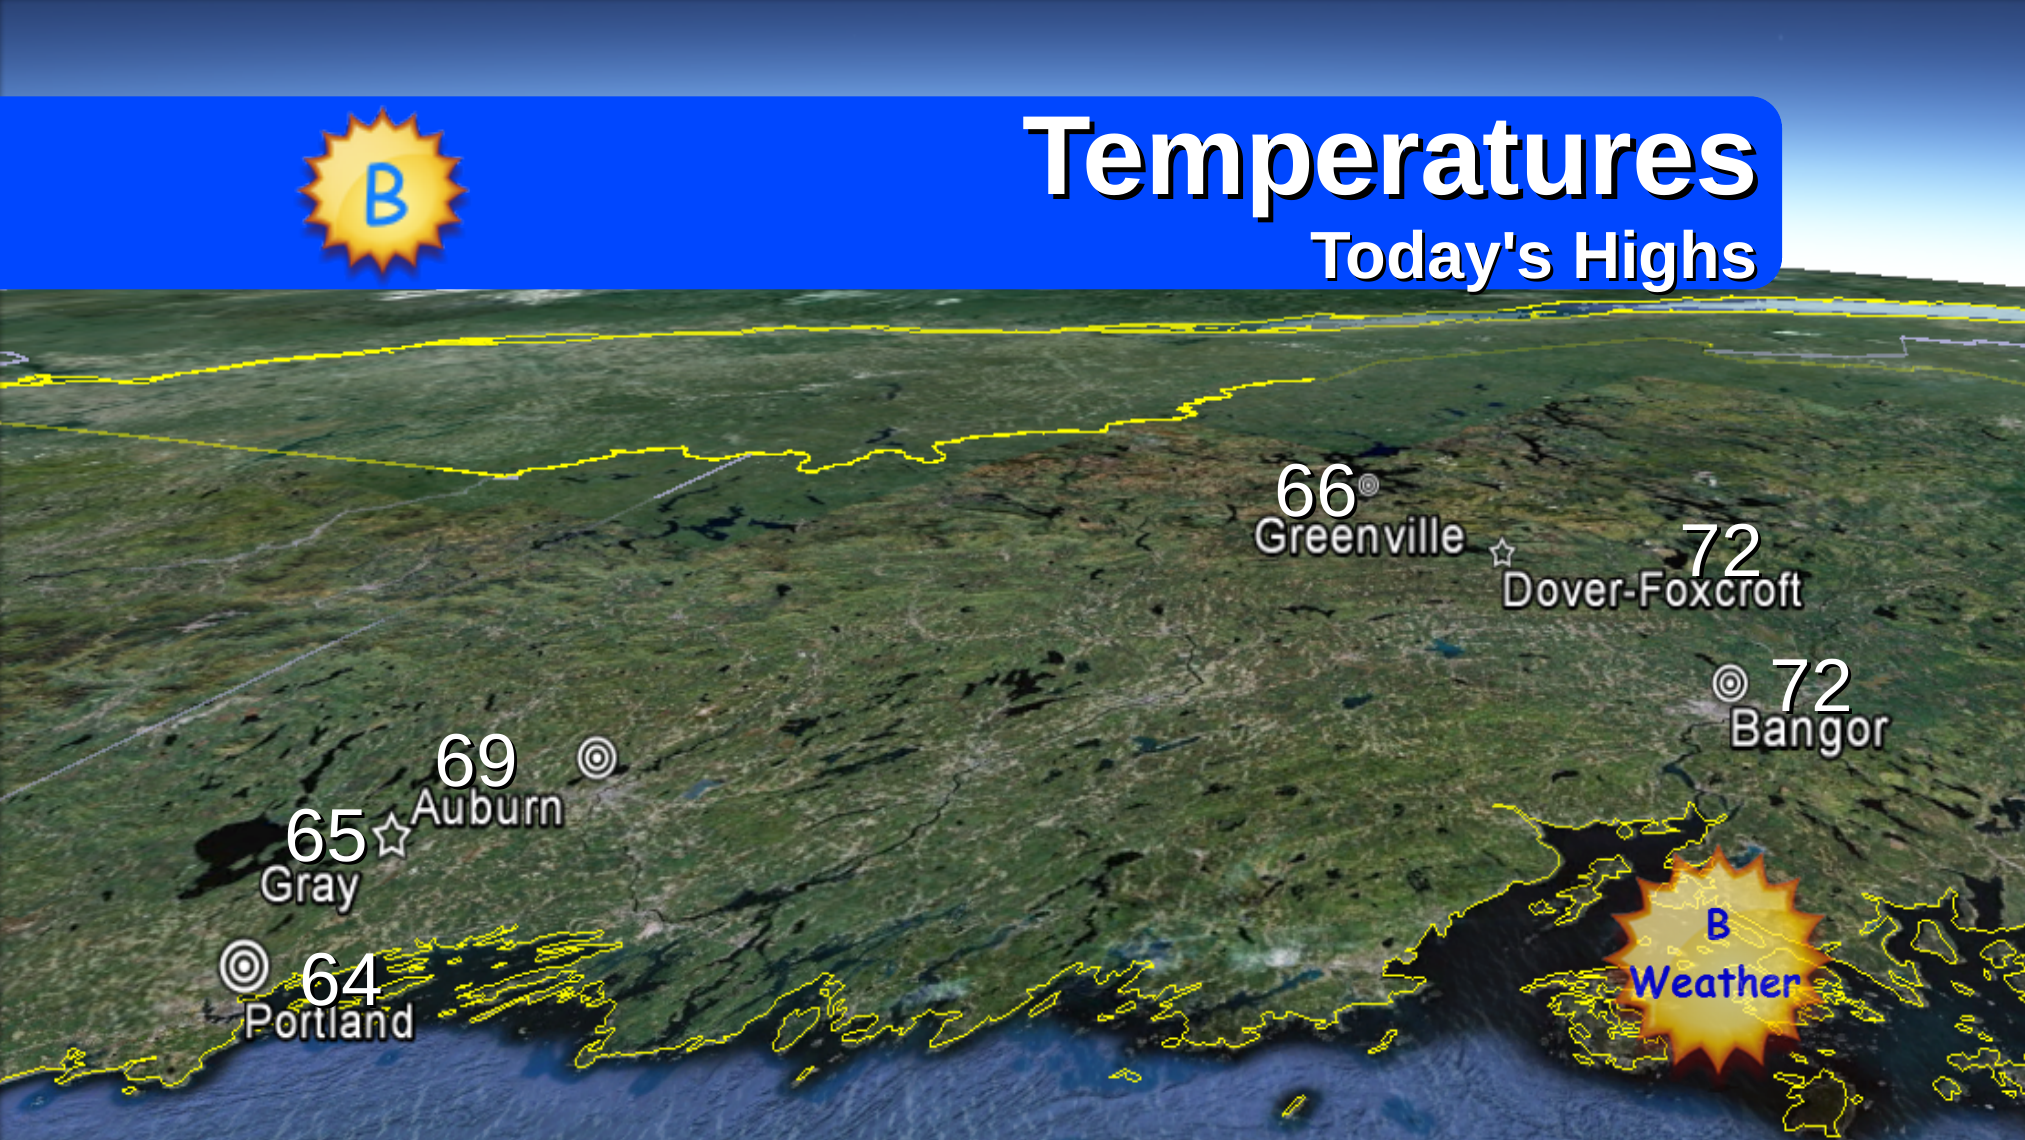

Temperatures
Today's Highs
66
72
72
69
65
64